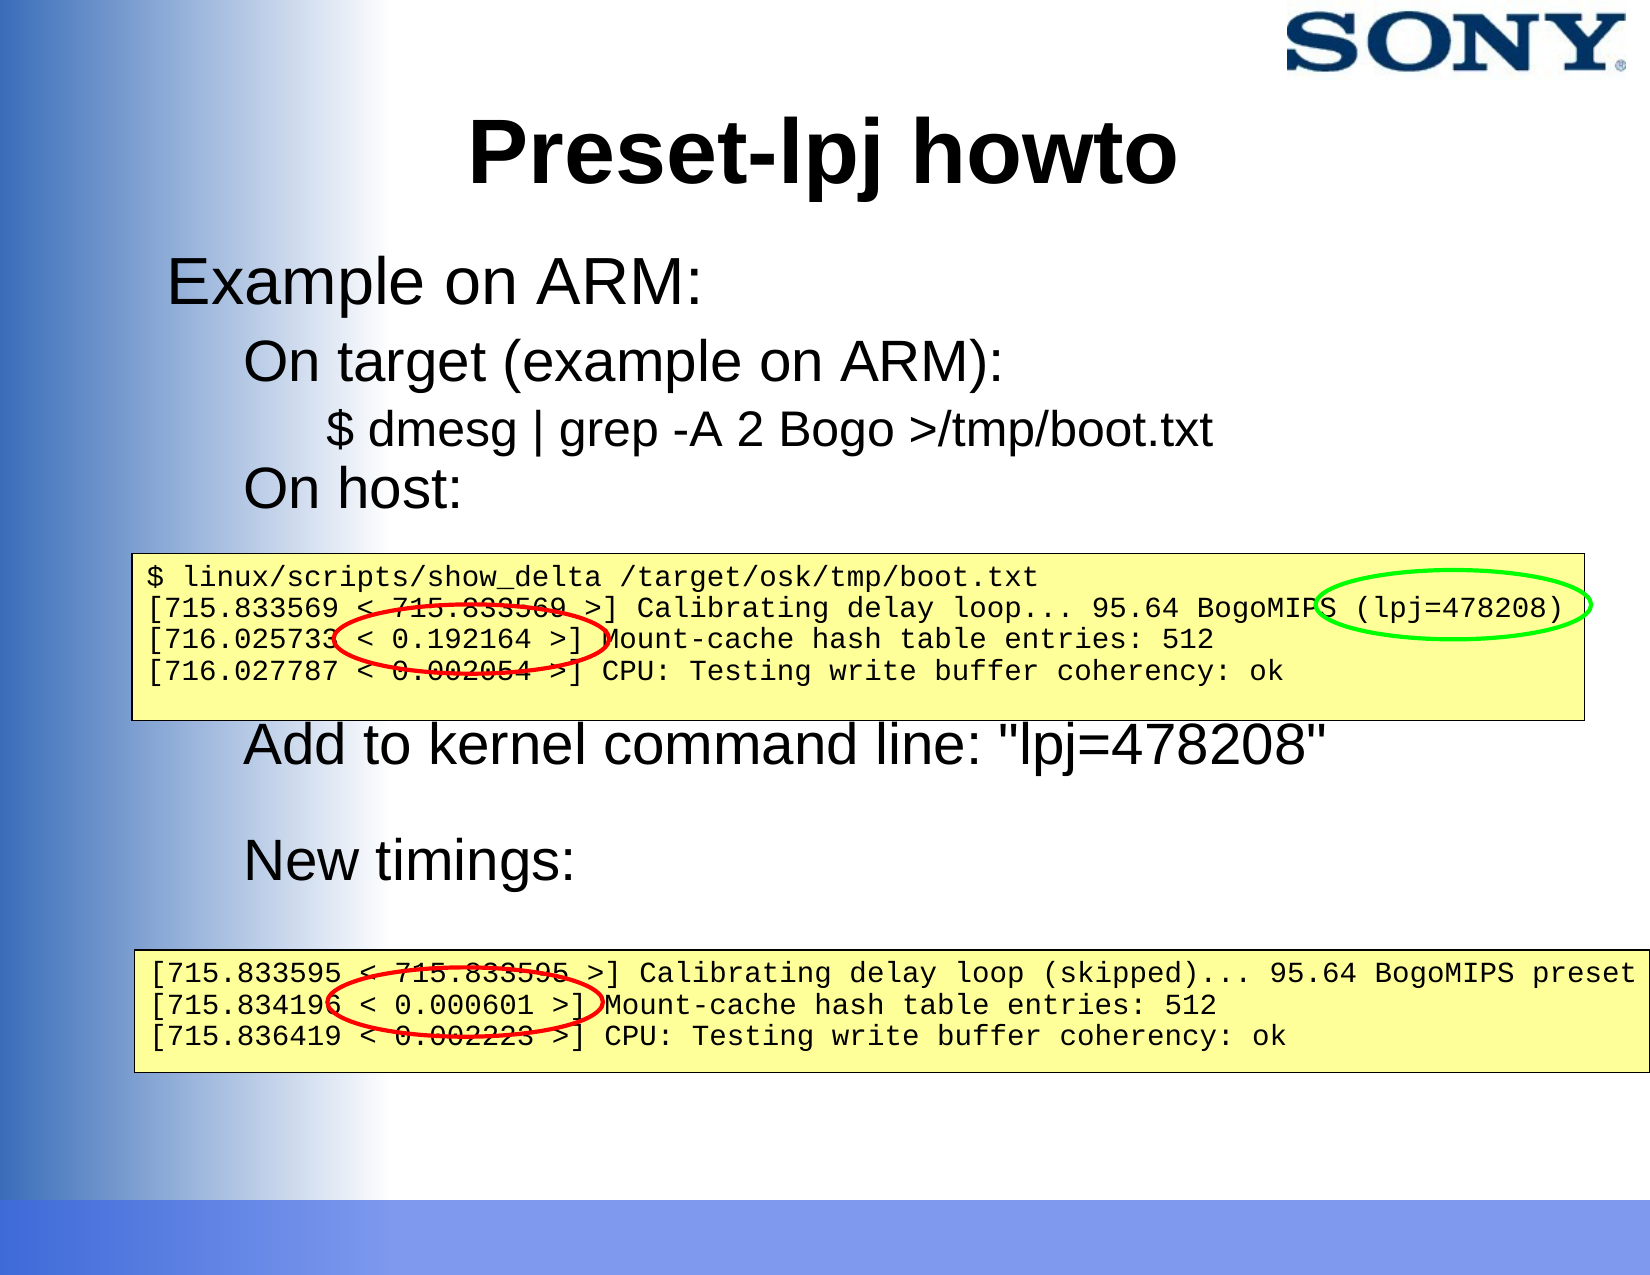

# Preset-lpj howto
Example on ARM:
On target (example on ARM):
$ dmesg | grep -A 2 Bogo >/tmp/boot.txt
On host:
Add to kernel command line: "lpj=478208"
New timings:
$ linux/scripts/show_delta /target/osk/tmp/boot.txt
[715.833569 < 715.833569 >] Calibrating delay loop... 95.64 BogoMIPS (lpj=478208)
[716.025733 < 0.192164 >] Mount-cache hash table entries: 512
[716.027787 < 0.002054 >] CPU: Testing write buffer coherency: ok
[715.833595 < 715.833595 >] Calibrating delay loop (skipped)... 95.64 BogoMIPS preset
[715.834196 < 0.000601 >] Mount-cache hash table entries: 512
[715.836419 < 0.002223 >] CPU: Testing write buffer coherency: ok